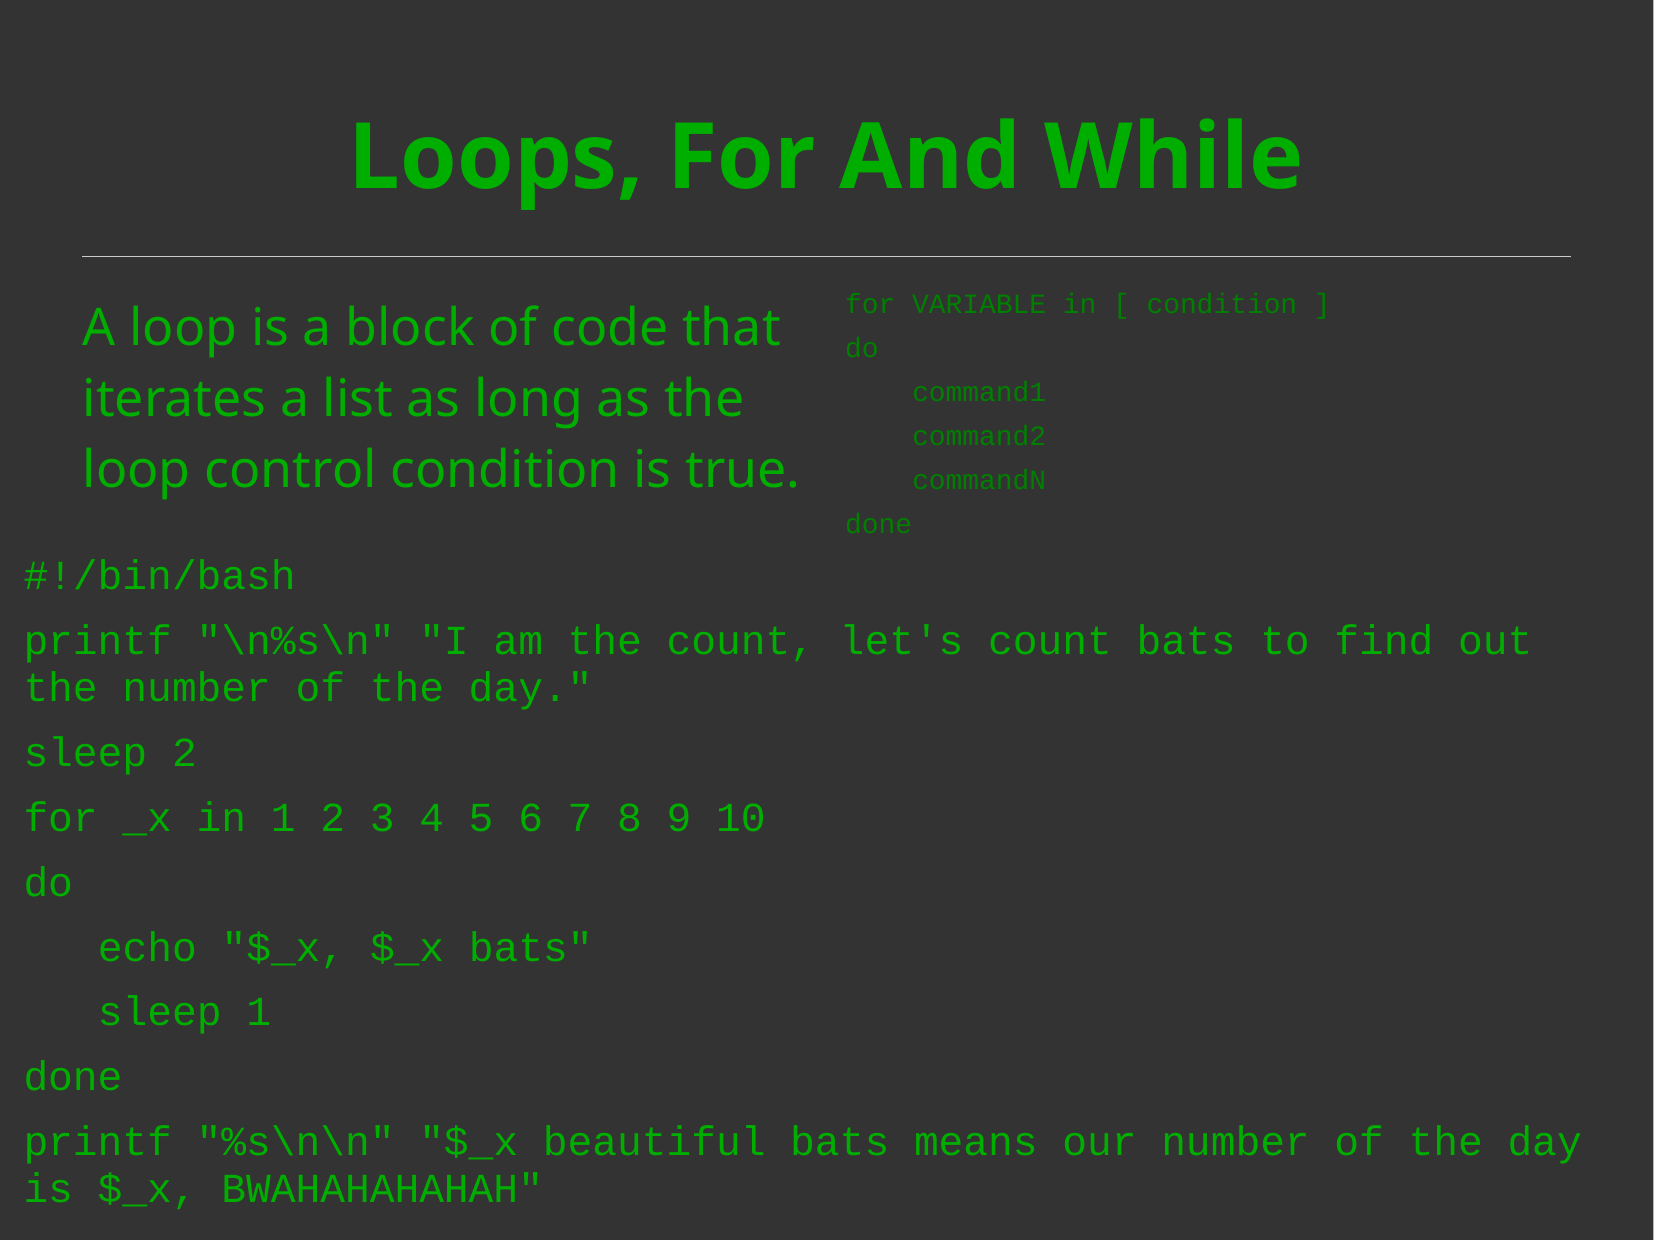

# Loops, For And While
A loop is a block of code that iterates a list as long as the loop control condition is true.
for VARIABLE in [ condition ]
do
 command1
 command2
 commandN
done
#!/bin/bash
printf "\n%s\n" "I am the count, let's count bats to find out the number of the day."
sleep 2
for _x in 1 2 3 4 5 6 7 8 9 10
do
 echo "$_x, $_x bats"
 sleep 1
done
printf "%s\n\n" "$_x beautiful bats means our number of the day is $_x, BWAHAHAHAHAH"